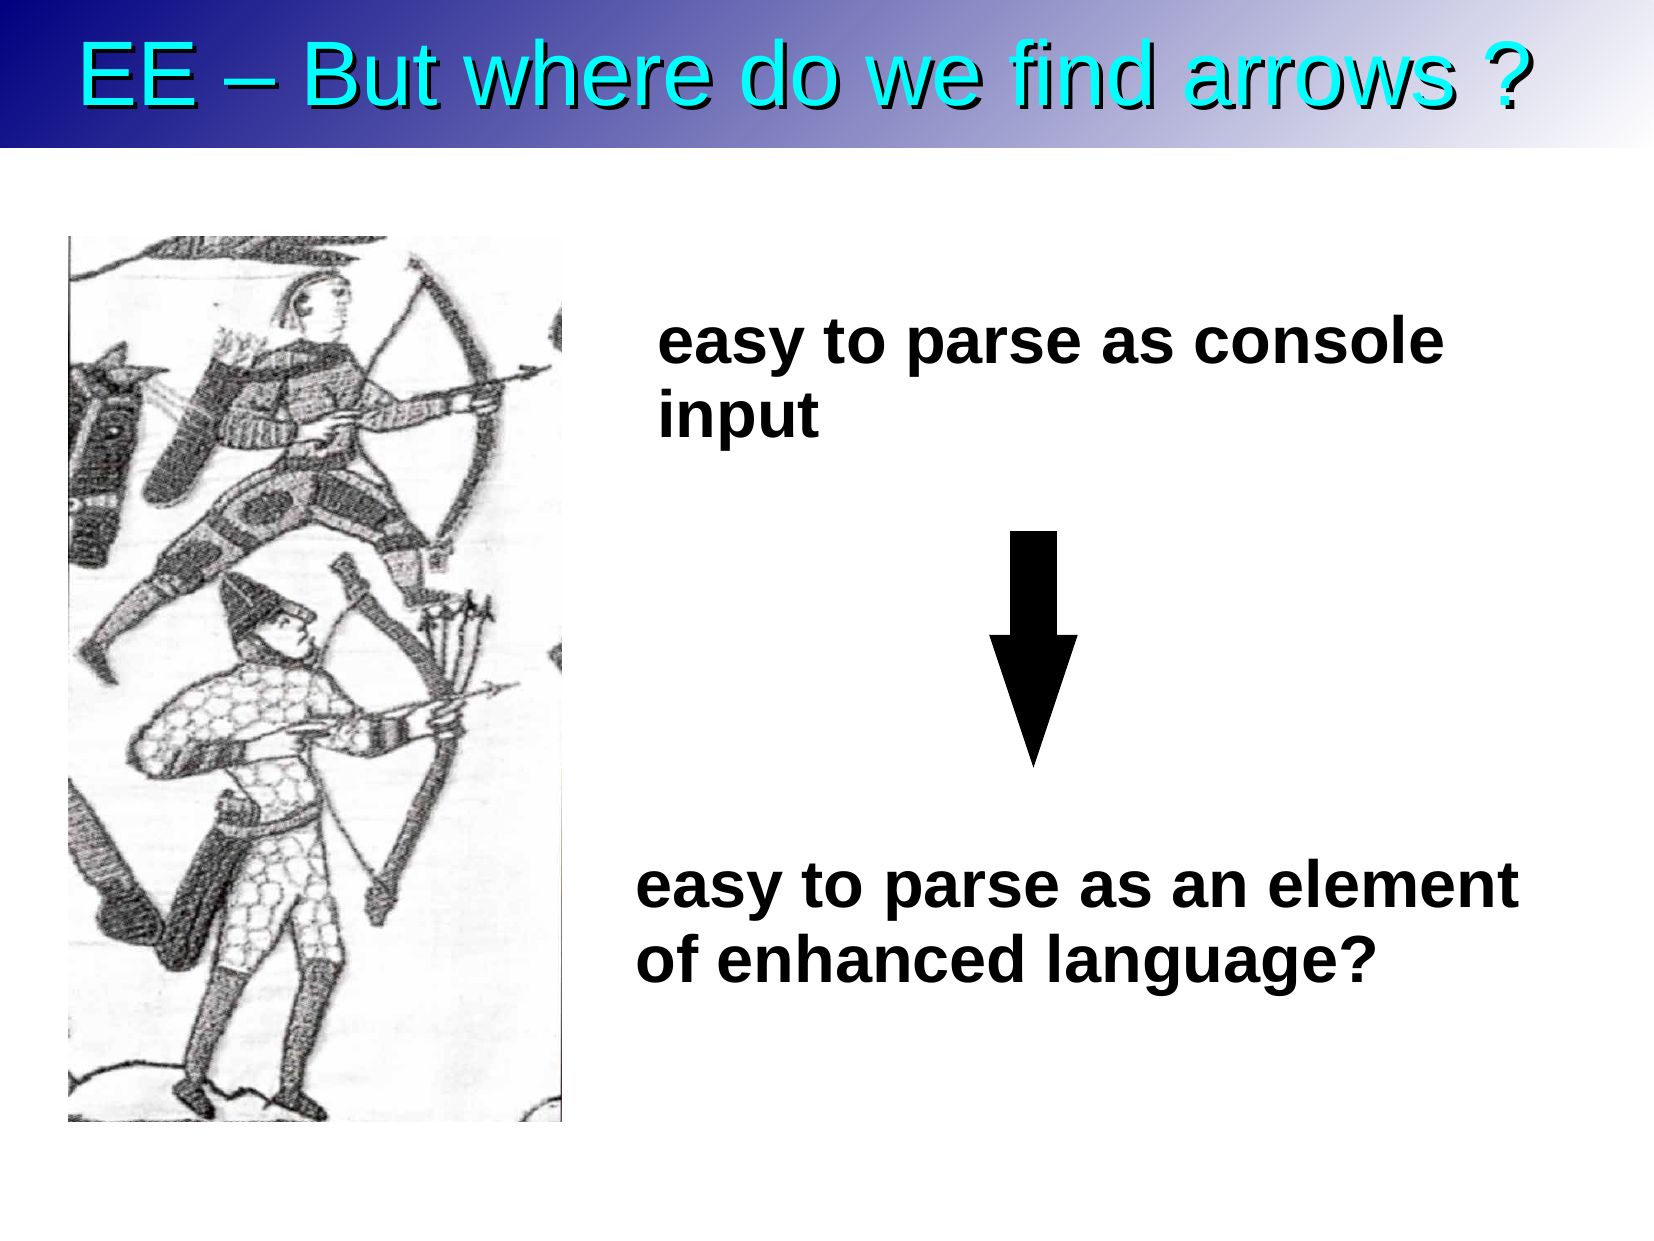

# EE – But where do we find arrows ?
easy to parse as console
input
easy to parse as an element
of enhanced language?